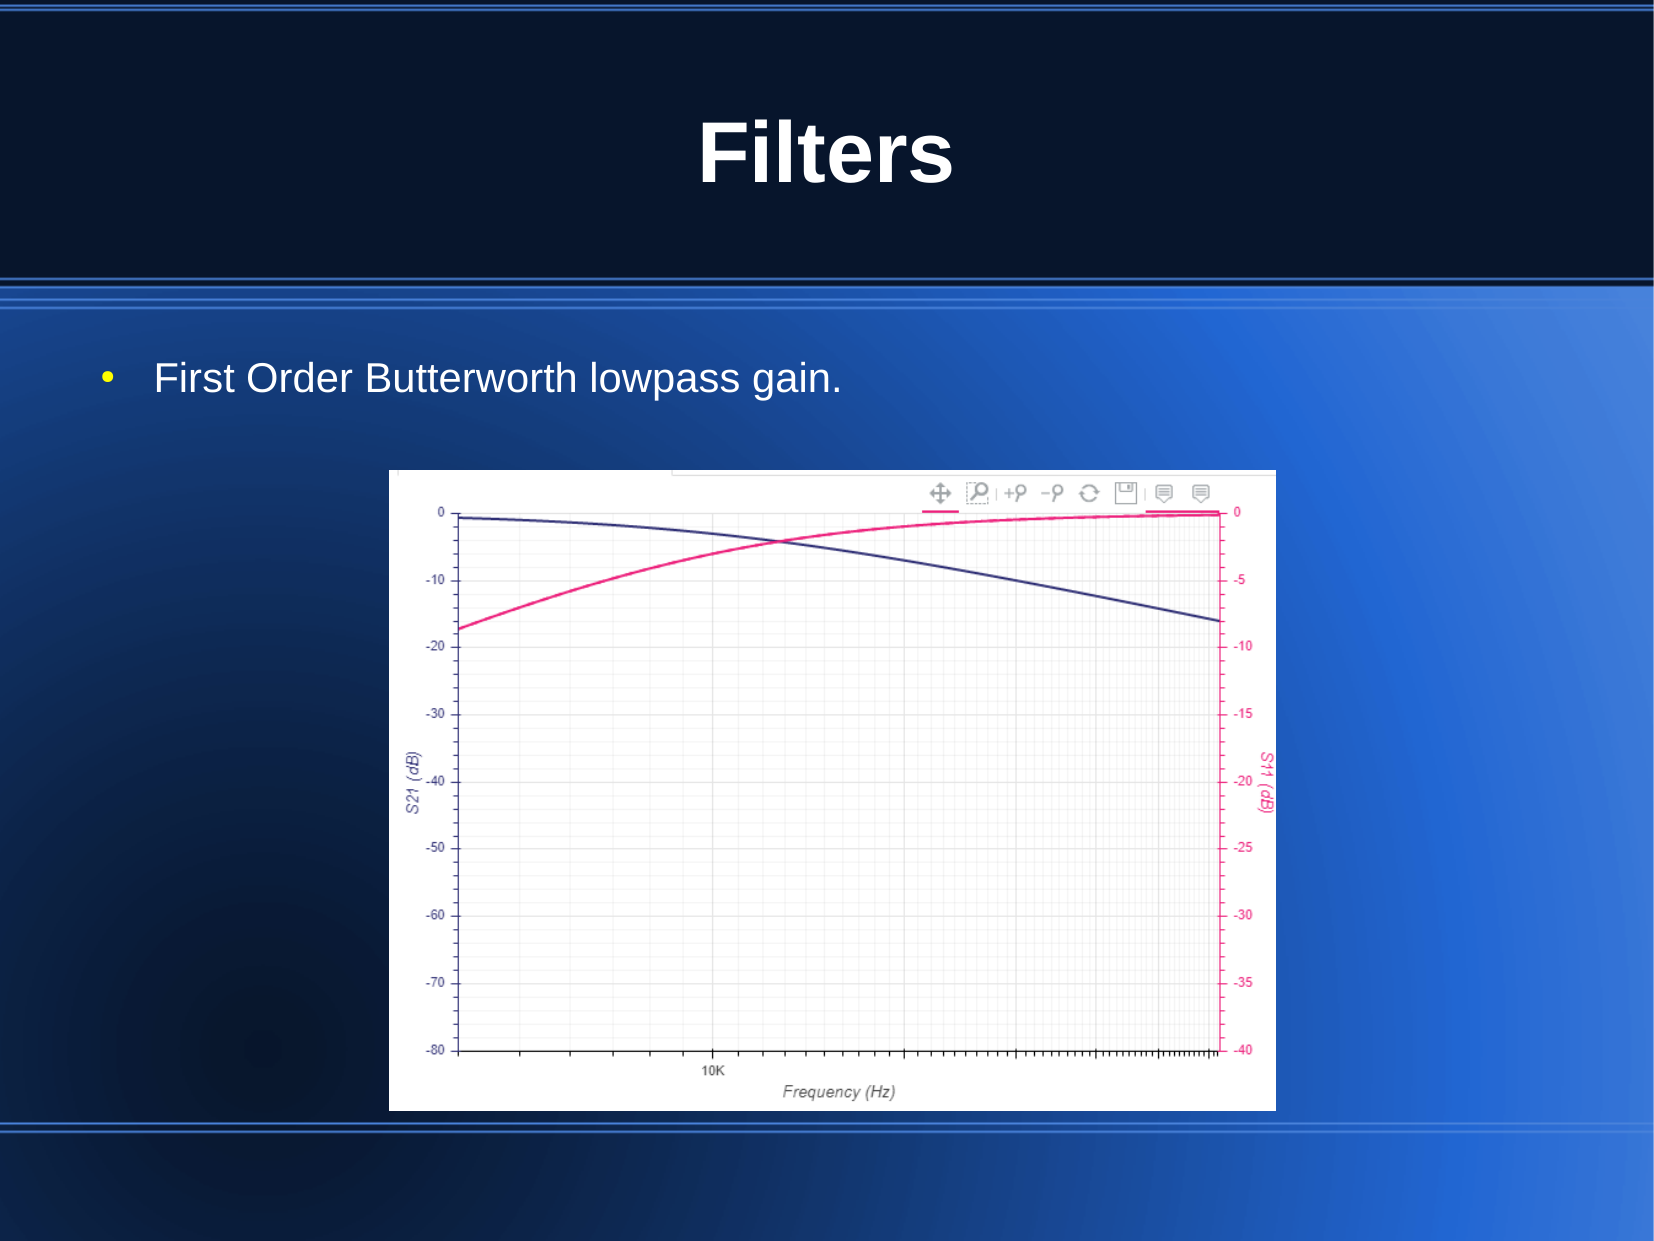

# Filters
First Order Butterworth lowpass gain.